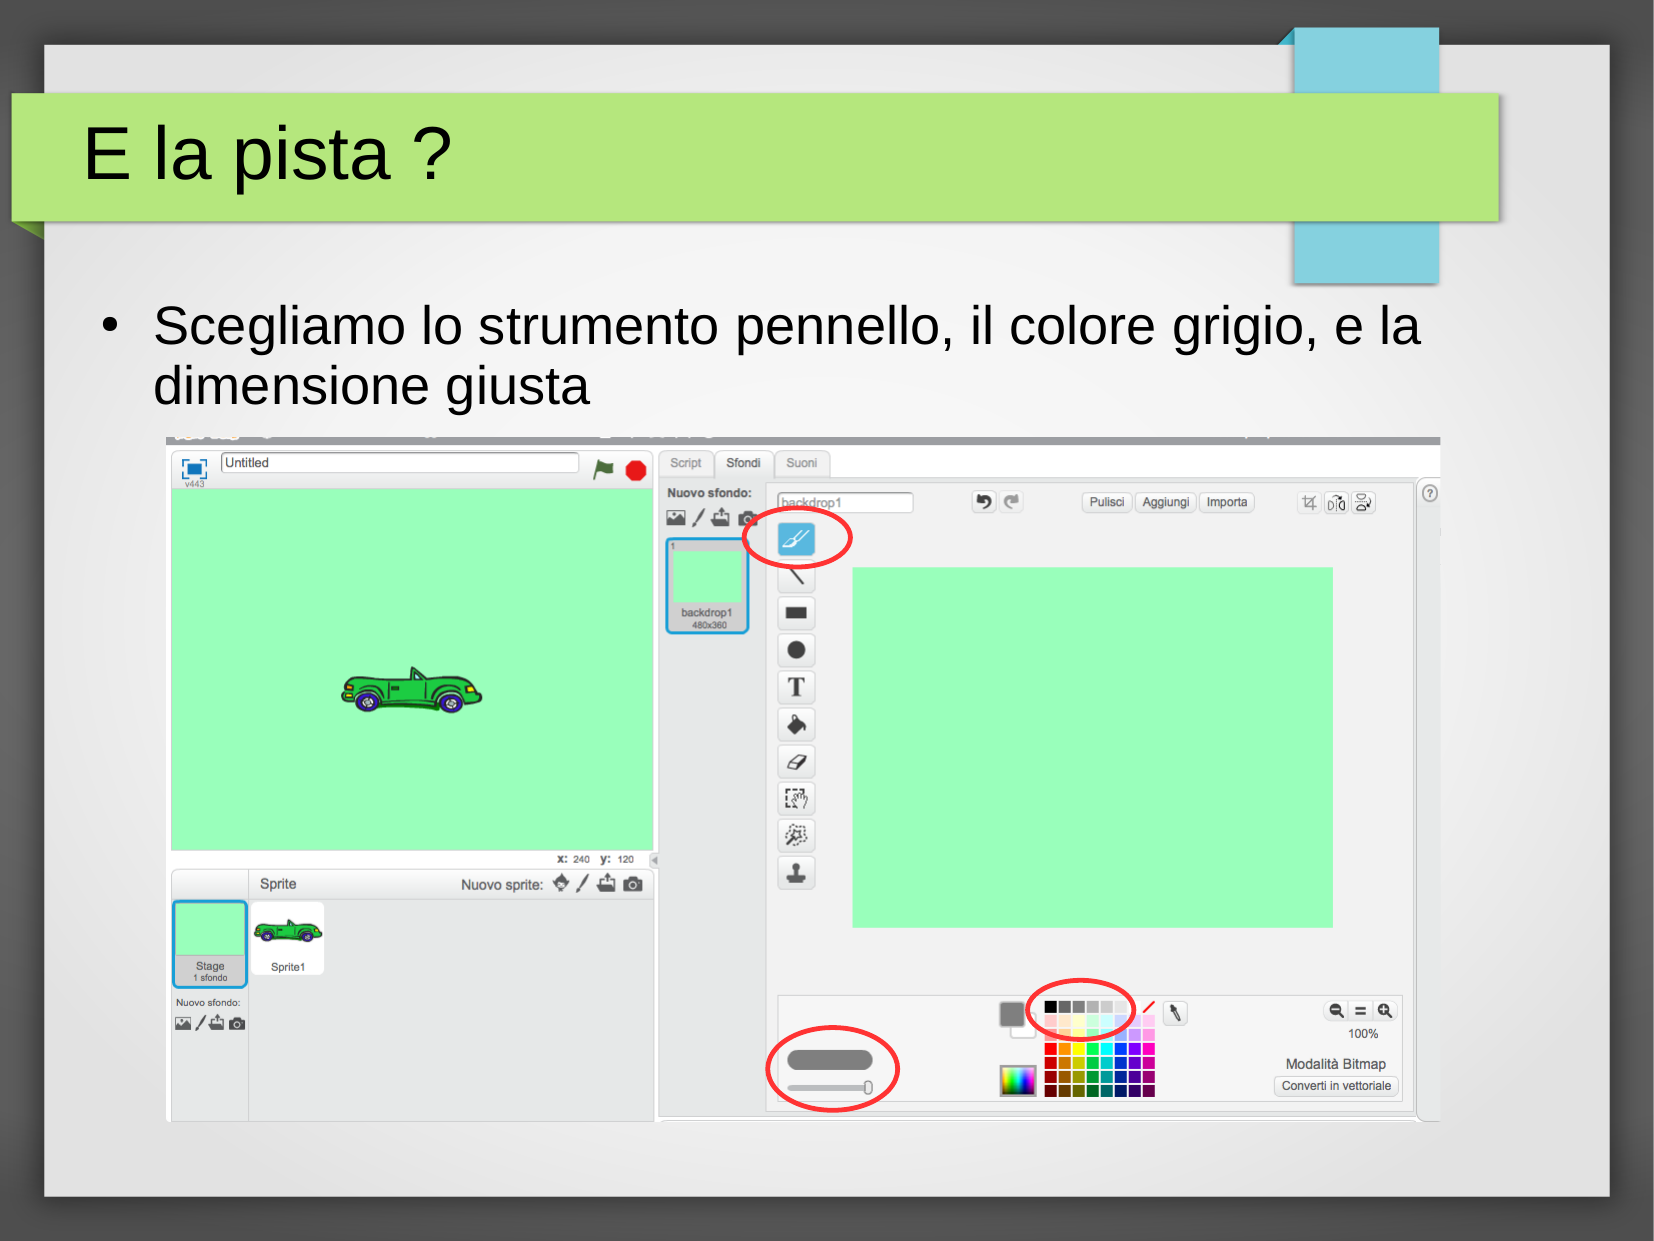

# E la pista ?
Scegliamo lo strumento pennello, il colore grigio, e la dimensione giusta